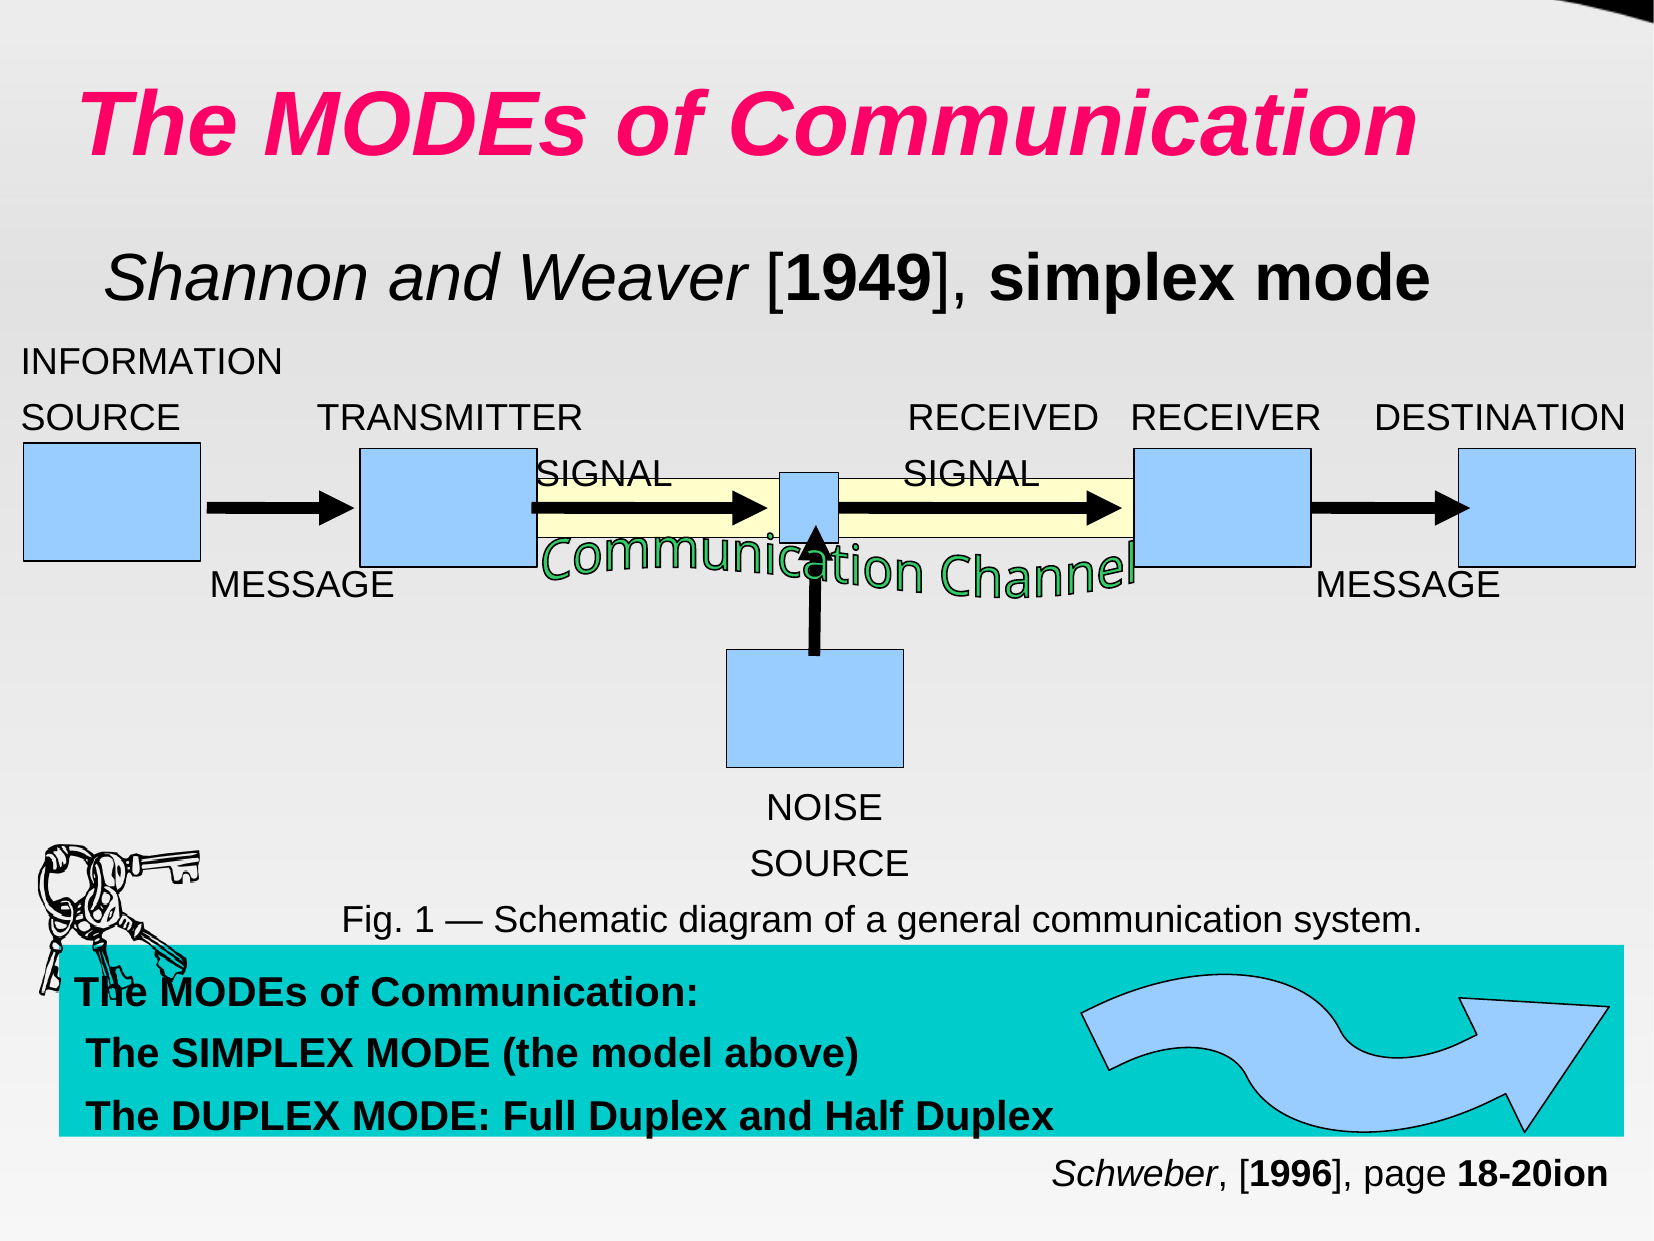

# The MODEs of Communication
Shannon and Weaver [1949], simplex mode
INFORMATION
SOURCE TRANSMITTER RECEIVED RECEIVER DESTINATION
 SIGNAL SIGNAL
 MESSAGE MESSAGE
 NOISE
SOURCE
 Fig. 1 — Schematic diagram of a general communication system.
Communication Channel
The MODEs of Communication:
 The SIMPLEX MODE (the model above)
 The DUPLEX MODE: Full Duplex and Half Duplex
Schweber, [1996], page 18-20ion